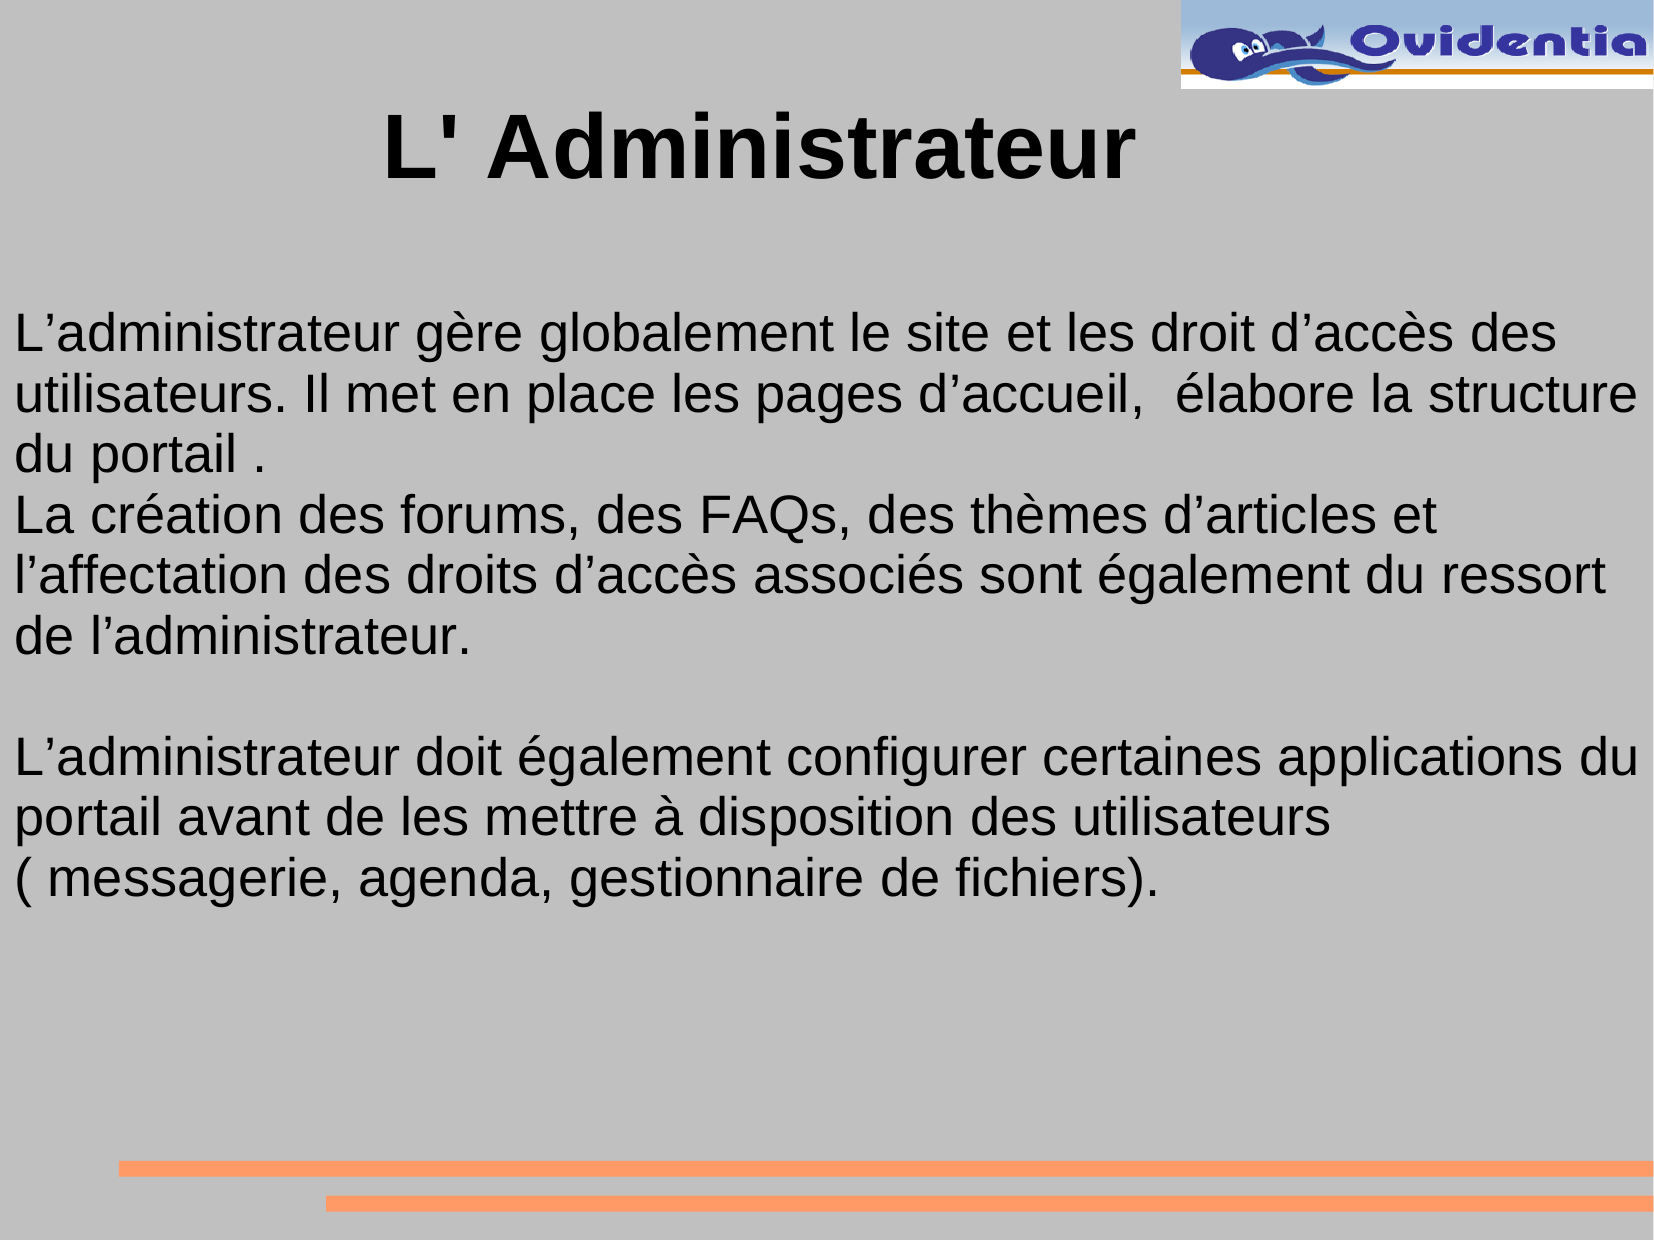

L' Administrateur
L’administrateur gère globalement le site et les droit d’accès des utilisateurs. Il met en place les pages d’accueil, élabore la structure du portail .
La création des forums, des FAQs, des thèmes d’articles et l’affectation des droits d’accès associés sont également du ressort de l’administrateur.
L’administrateur doit également configurer certaines applications du portail avant de les mettre à disposition des utilisateurs ( messagerie, agenda, gestionnaire de fichiers).